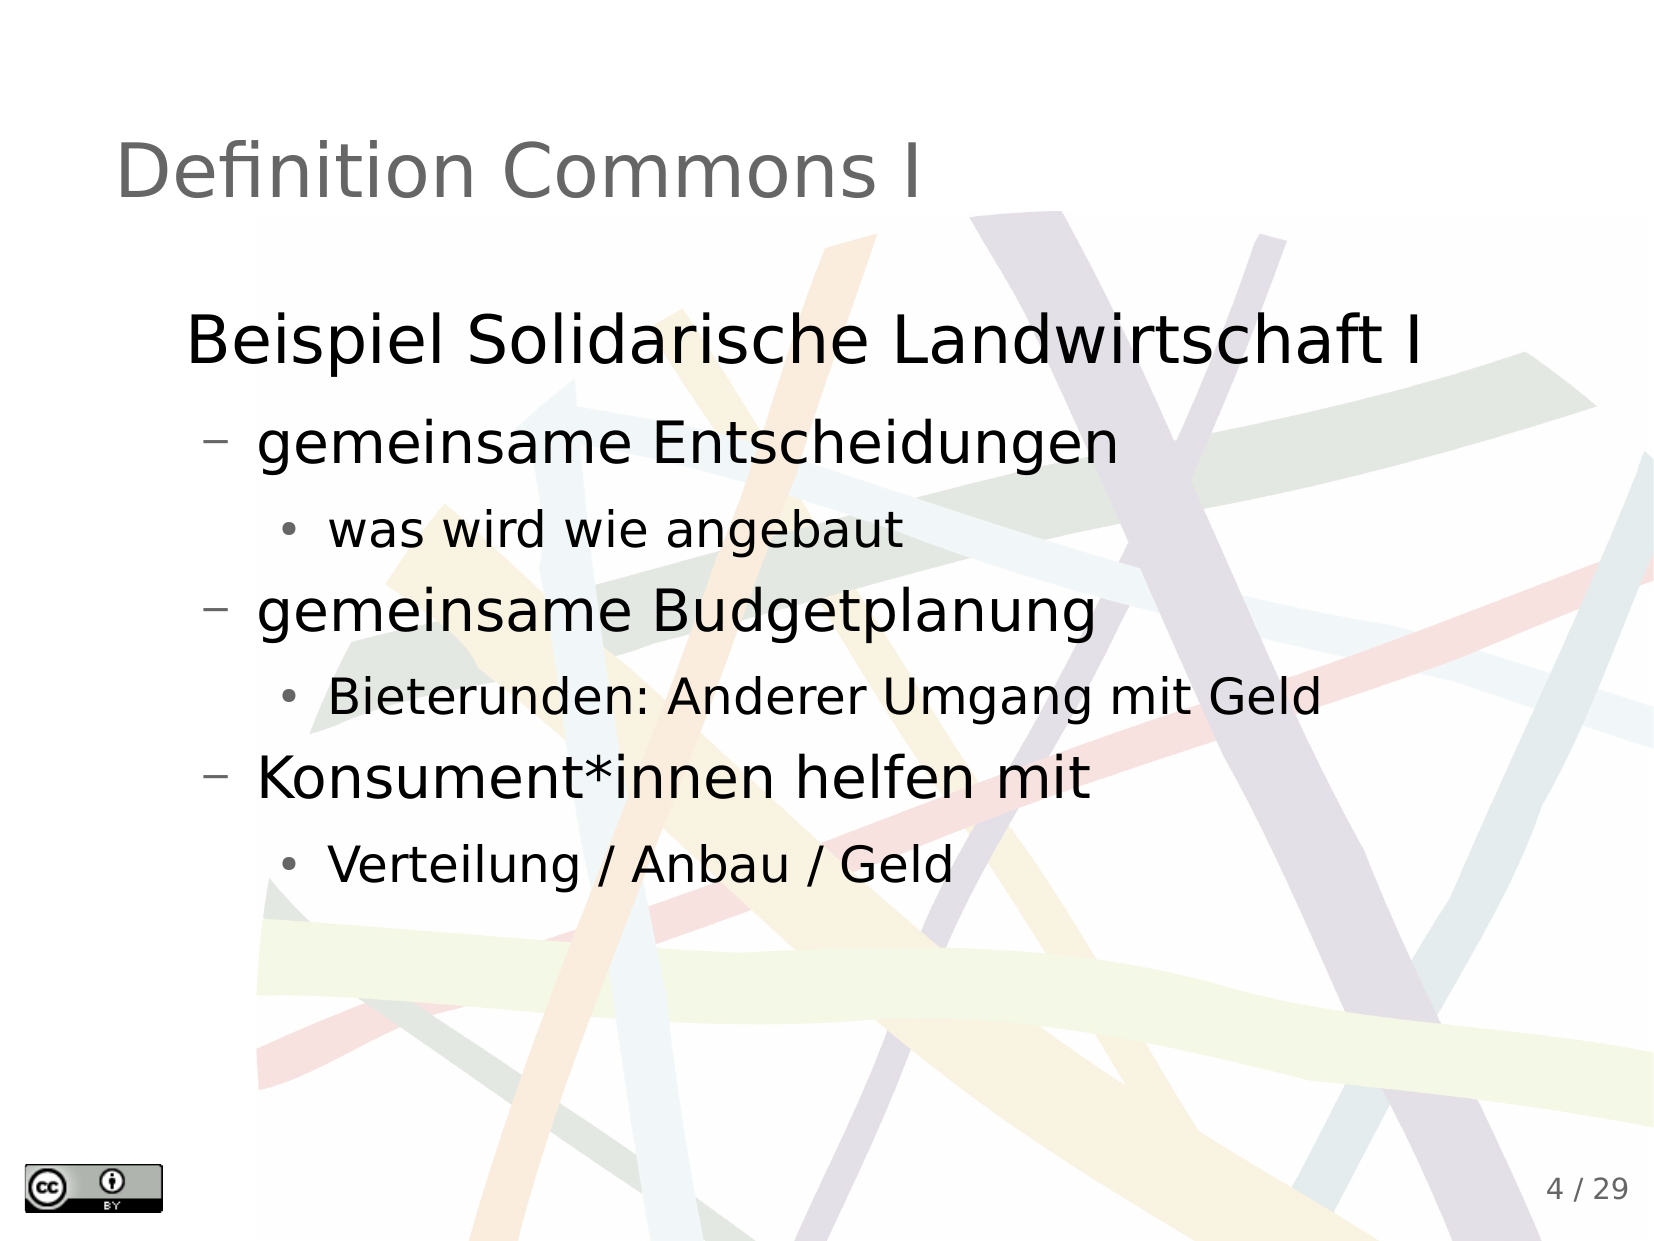

# Definition Commons I
Beispiel Solidarische Landwirtschaft I
gemeinsame Entscheidungen
was wird wie angebaut
gemeinsame Budgetplanung
Bieterunden: Anderer Umgang mit Geld
Konsument*innen helfen mit
Verteilung / Anbau / Geld
4